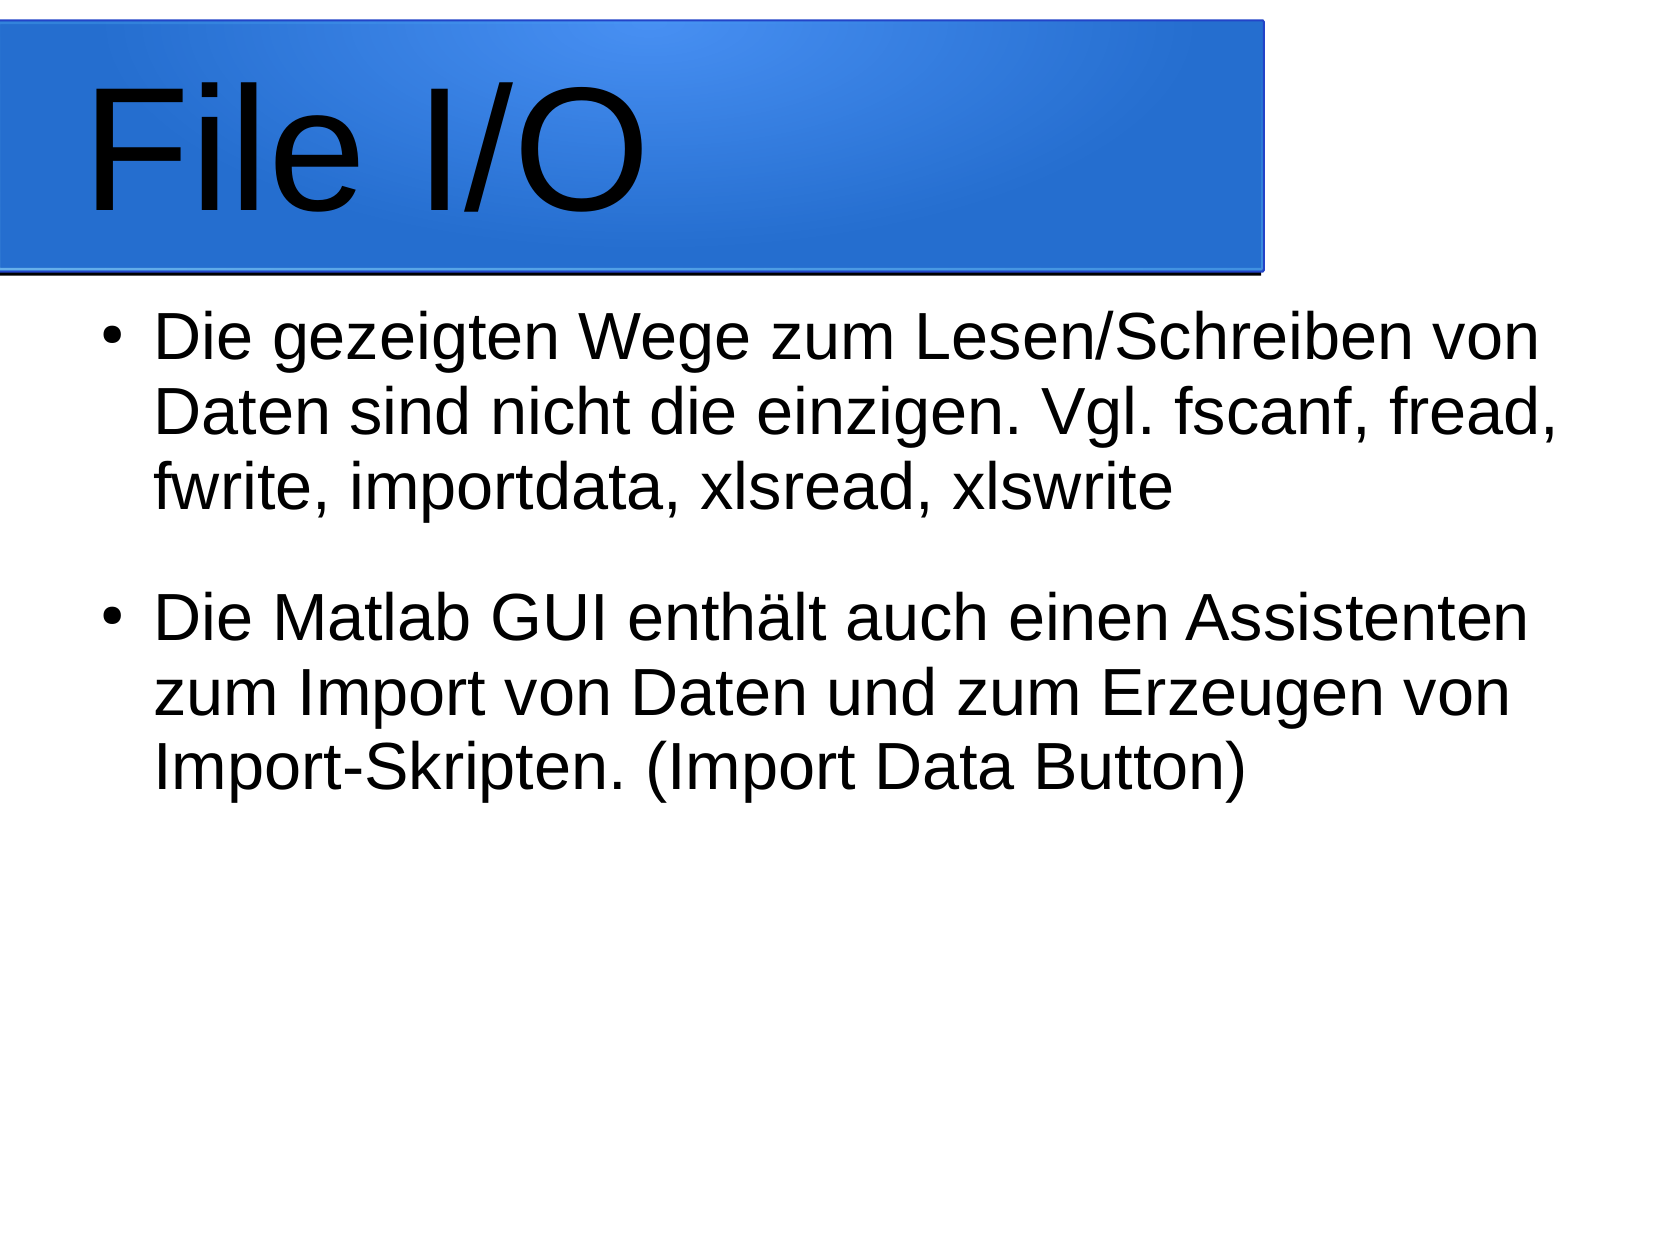

# File I/O
Die gezeigten Wege zum Lesen/Schreiben von Daten sind nicht die einzigen. Vgl. fscanf, fread, fwrite, importdata, xlsread, xlswrite
Die Matlab GUI enthält auch einen Assistenten zum Import von Daten und zum Erzeugen von Import-Skripten. (Import Data Button)